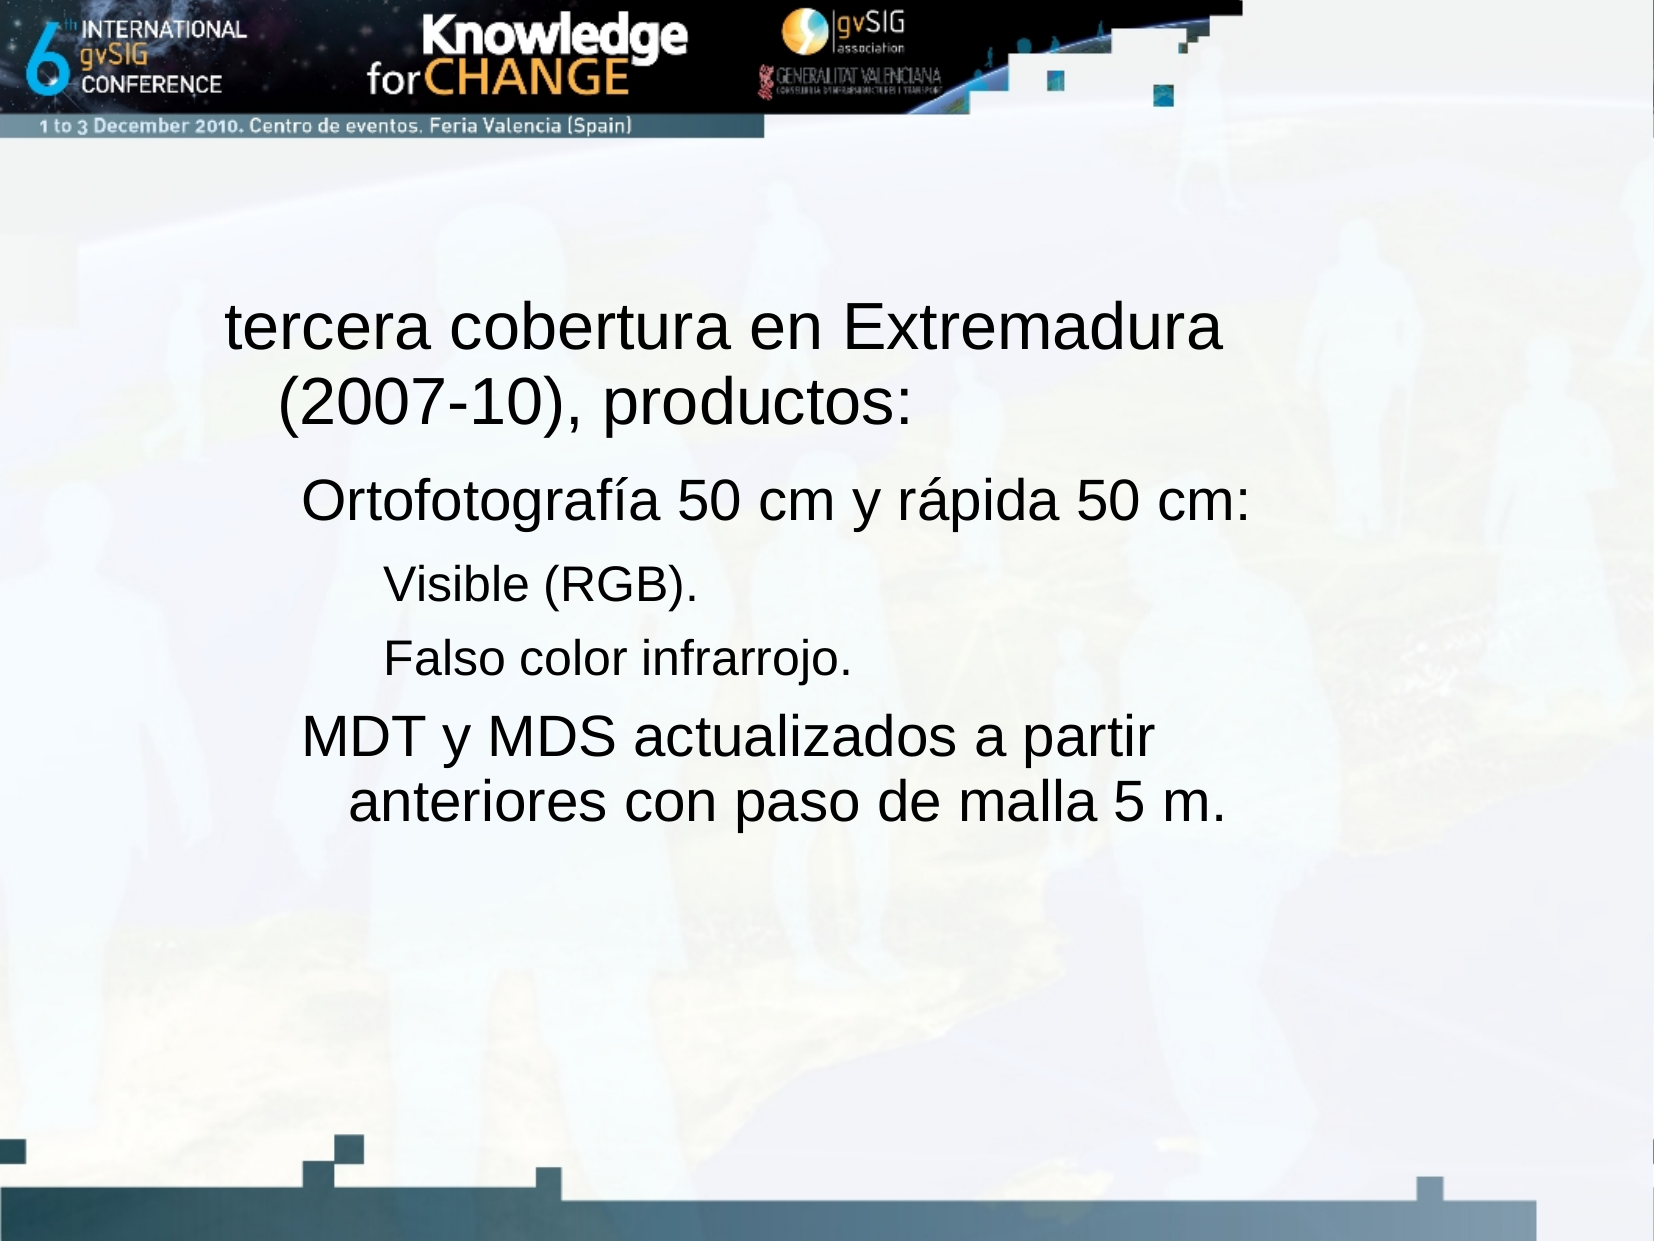

# tercera cobertura en Extremadura (2007-10), productos:
Ortofotografía 50 cm y rápida 50 cm:
Visible (RGB).
Falso color infrarrojo.
MDT y MDS actualizados a partir anteriores con paso de malla 5 m.